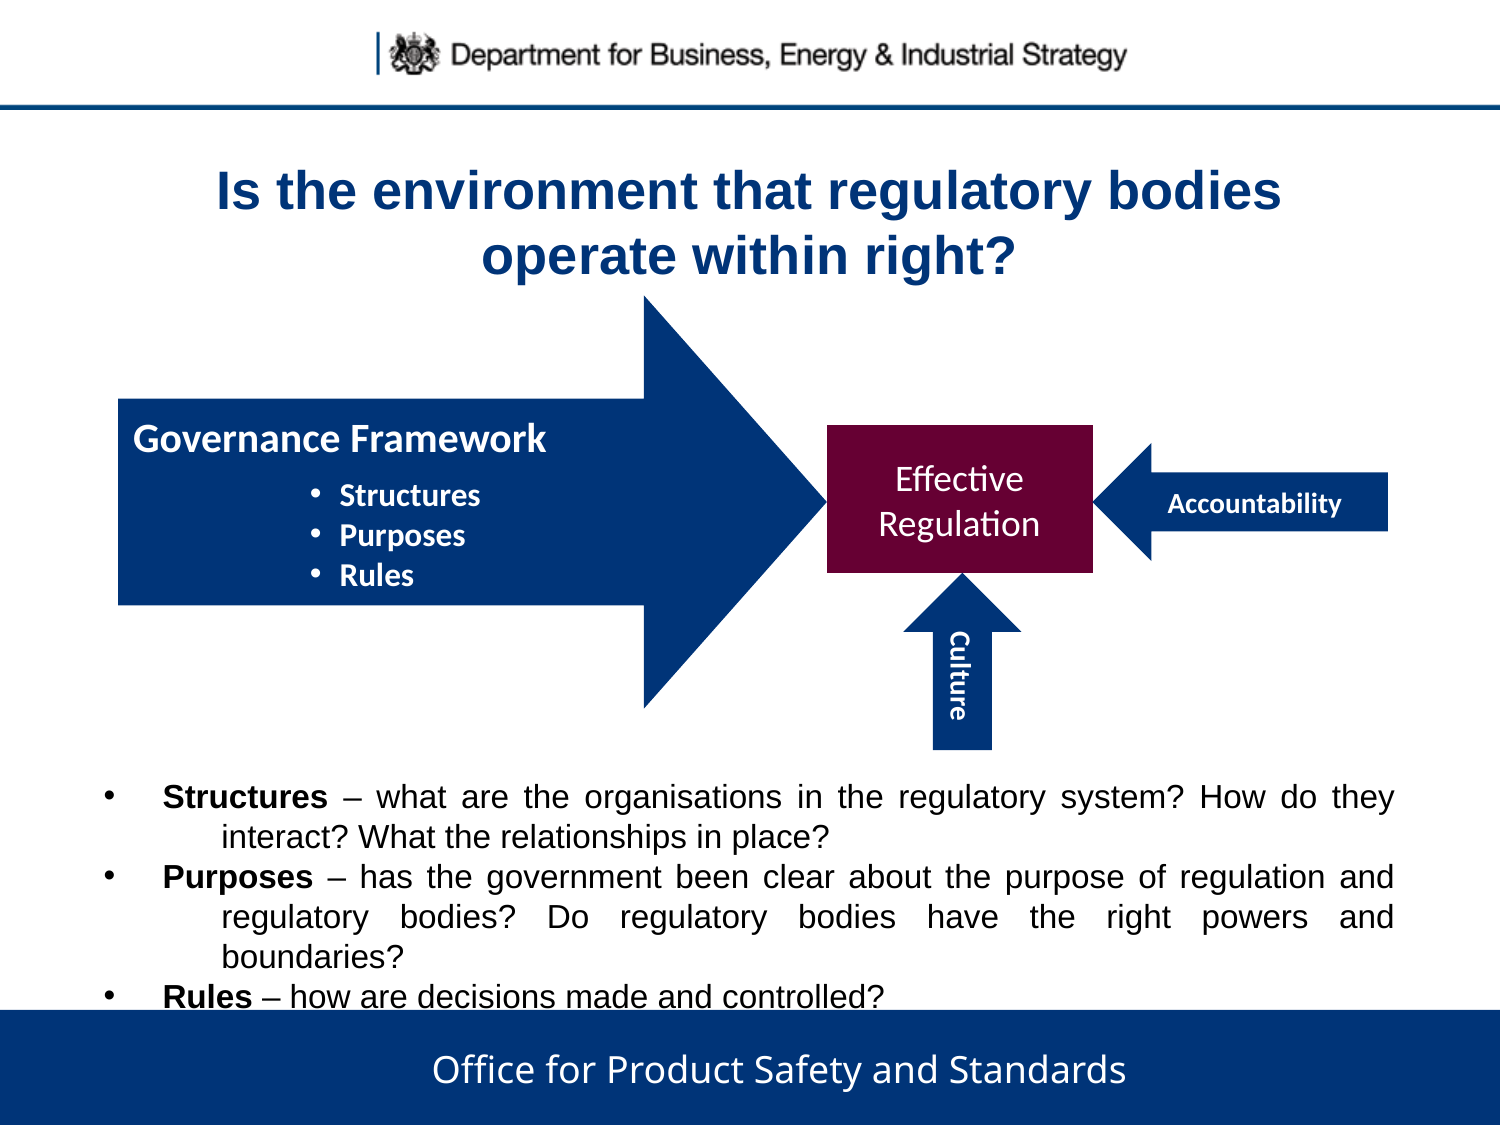

Is the environment that regulatory bodies
operate within right?
Governance Framework
Structures
Purposes
Rules
Effective
Regulation
Accountability
Culture
Structures – what are the organisations in the regulatory system? How do they interact? What the relationships in place?
Purposes – has the government been clear about the purpose of regulation and regulatory bodies? Do regulatory bodies have the right powers and boundaries?
Rules – how are decisions made and controlled?
Office for Product Safety and Standards